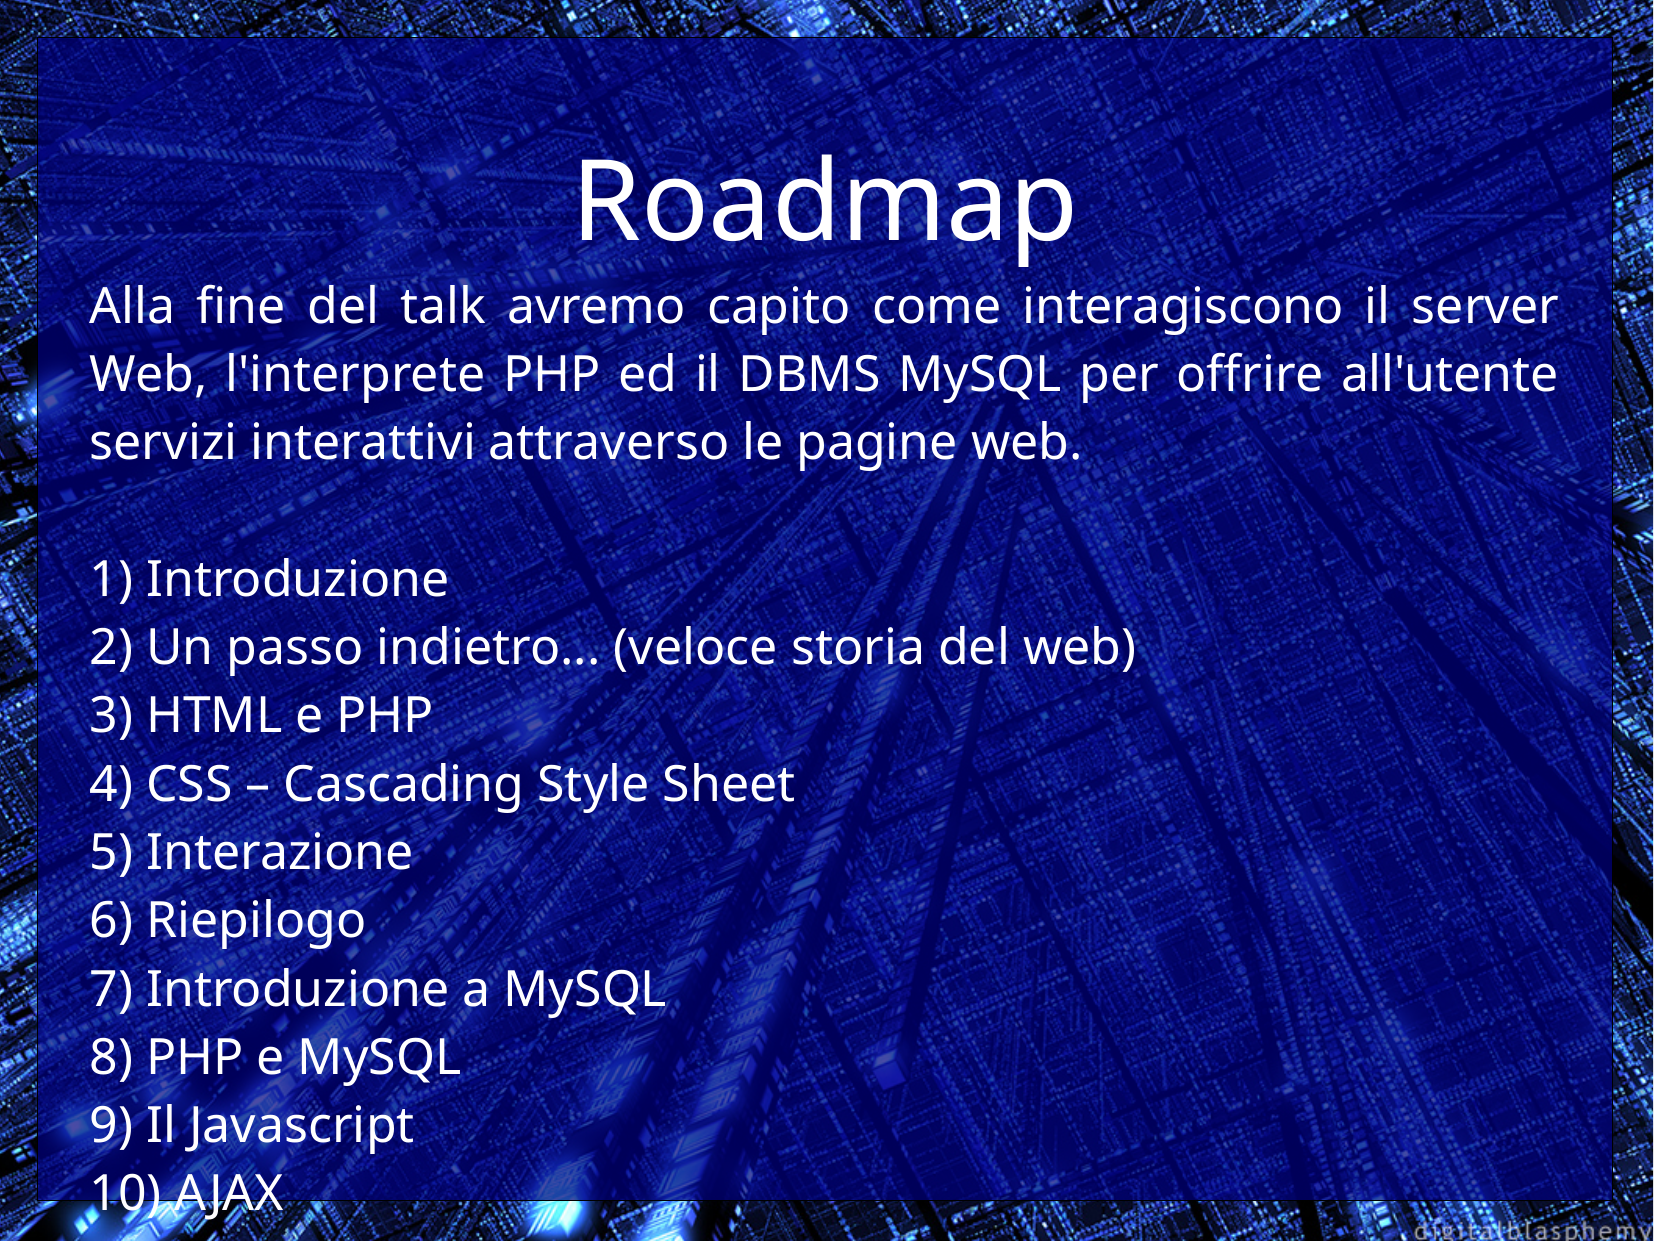

Roadmap
Alla fine del talk avremo capito come interagiscono il server Web, l'interprete PHP ed il DBMS MySQL per offrire all'utente servizi interattivi attraverso le pagine web.
1) Introduzione
2) Un passo indietro... (veloce storia del web)
3) HTML e PHP
4) CSS – Cascading Style Sheet
5) Interazione
6) Riepilogo
7) Introduzione a MySQL
8) PHP e MySQL
9) Il Javascript
10) AJAX
#